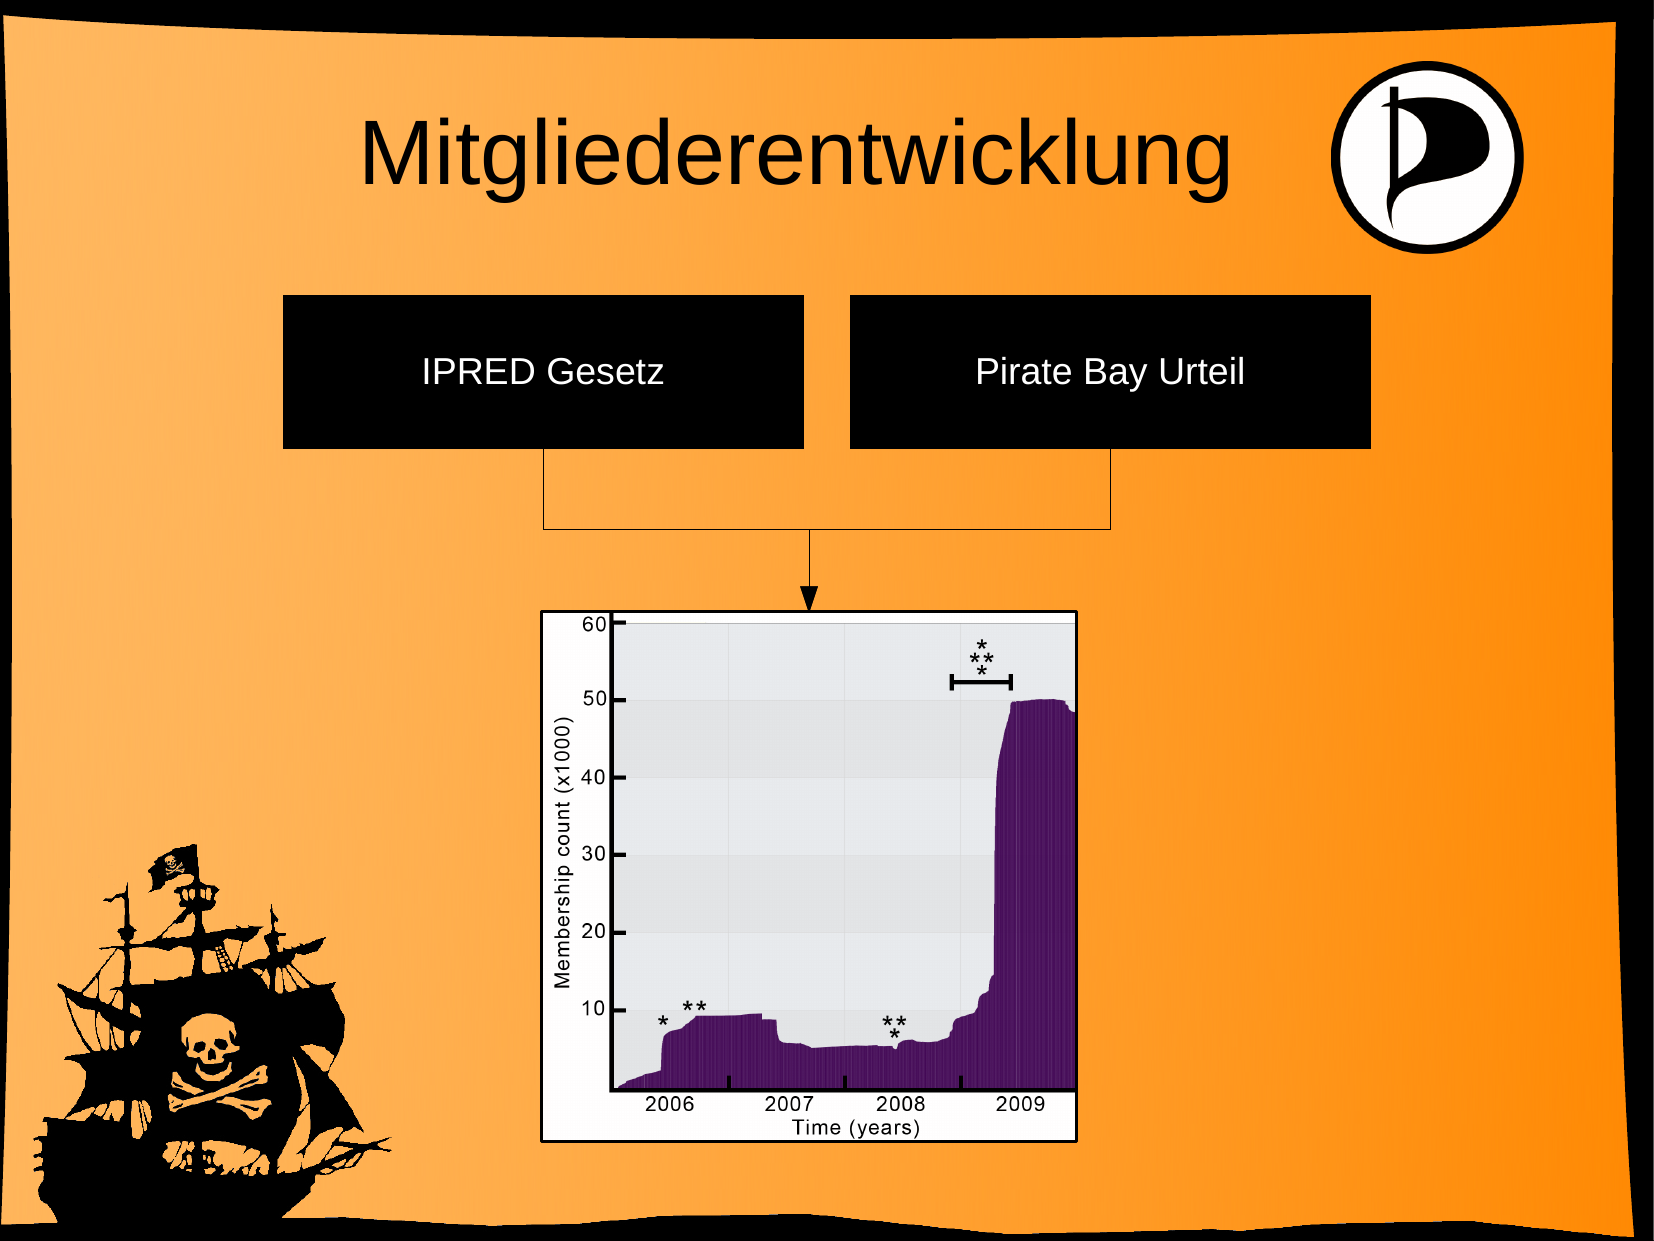

# Mitgliederentwicklung
IPRED Gesetz
Pirate Bay Urteil